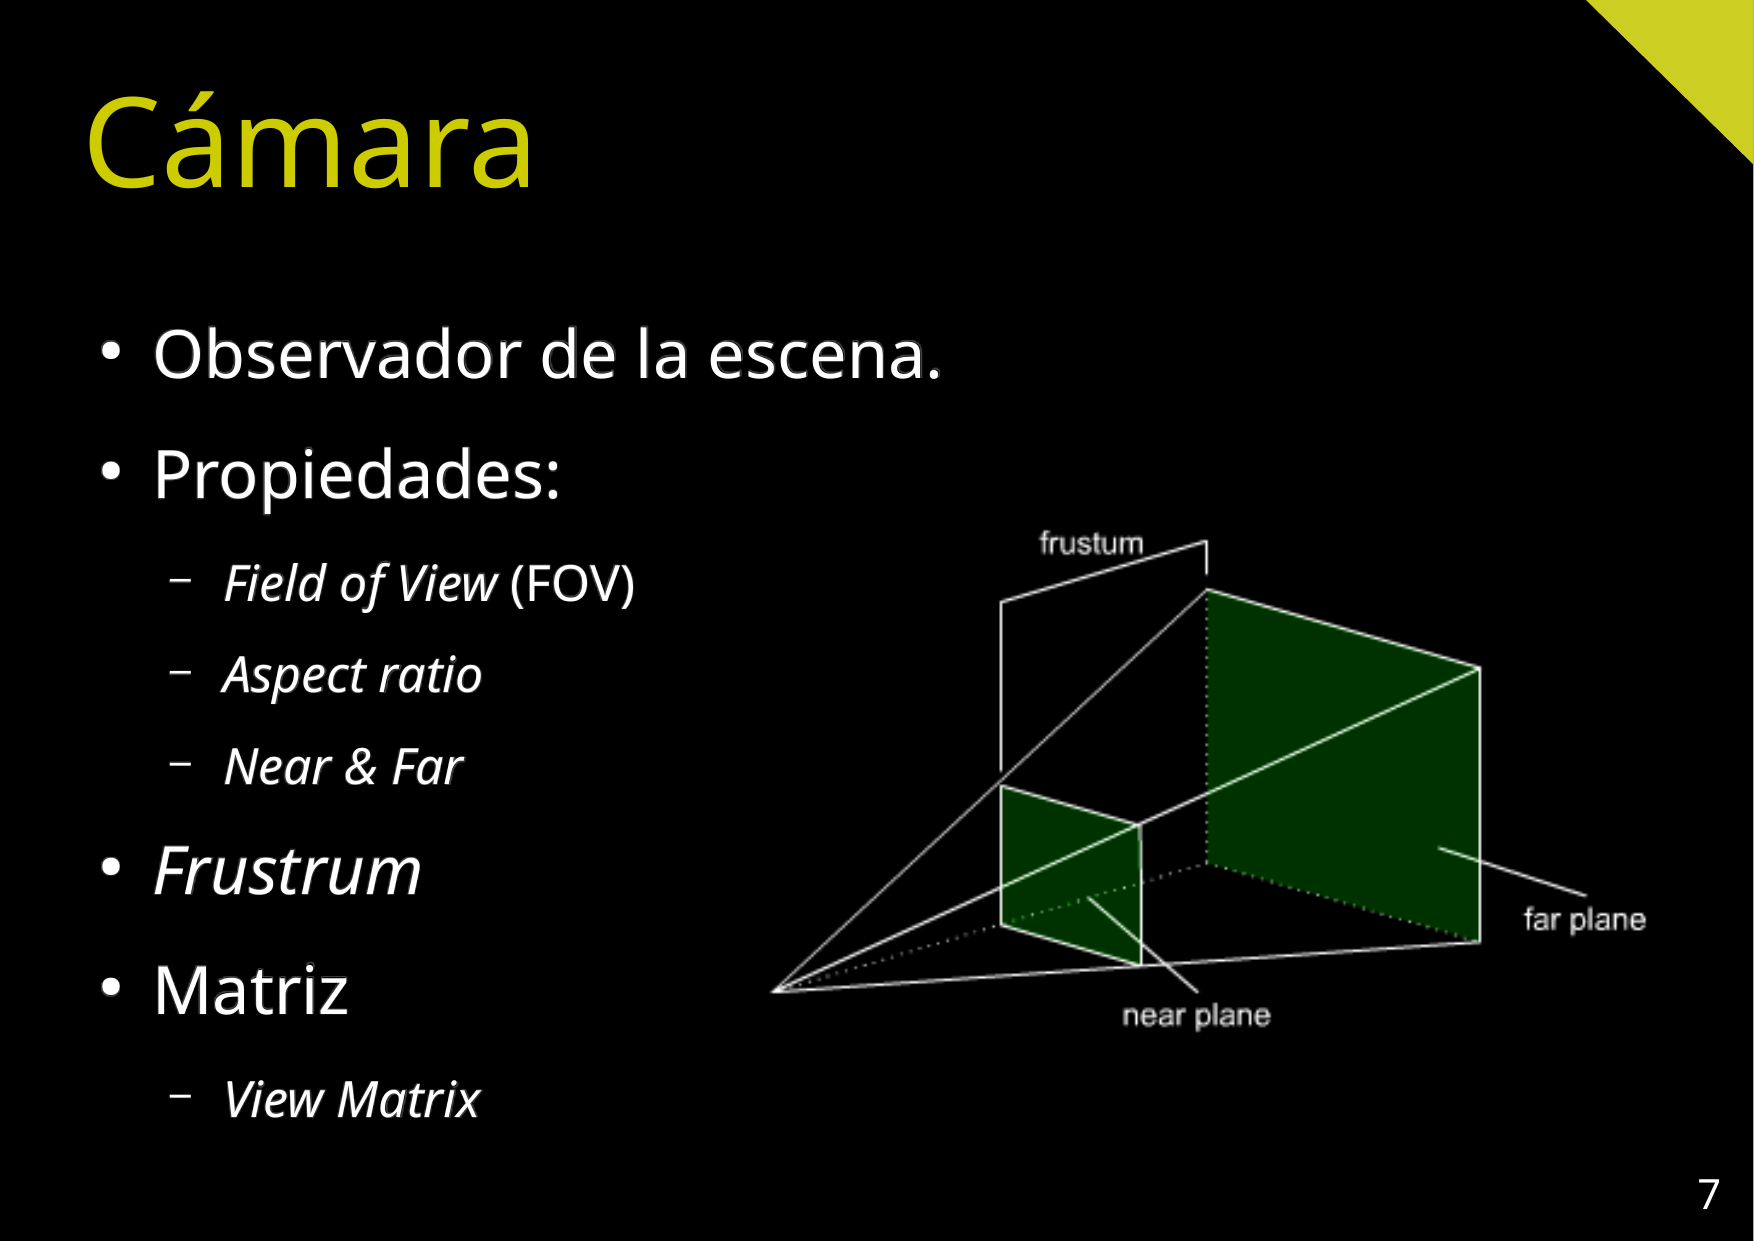

# Cámara
Observador de la escena.
Propiedades:
Field of View (FOV)
Aspect ratio
Near & Far
Frustrum
Matriz
View Matrix